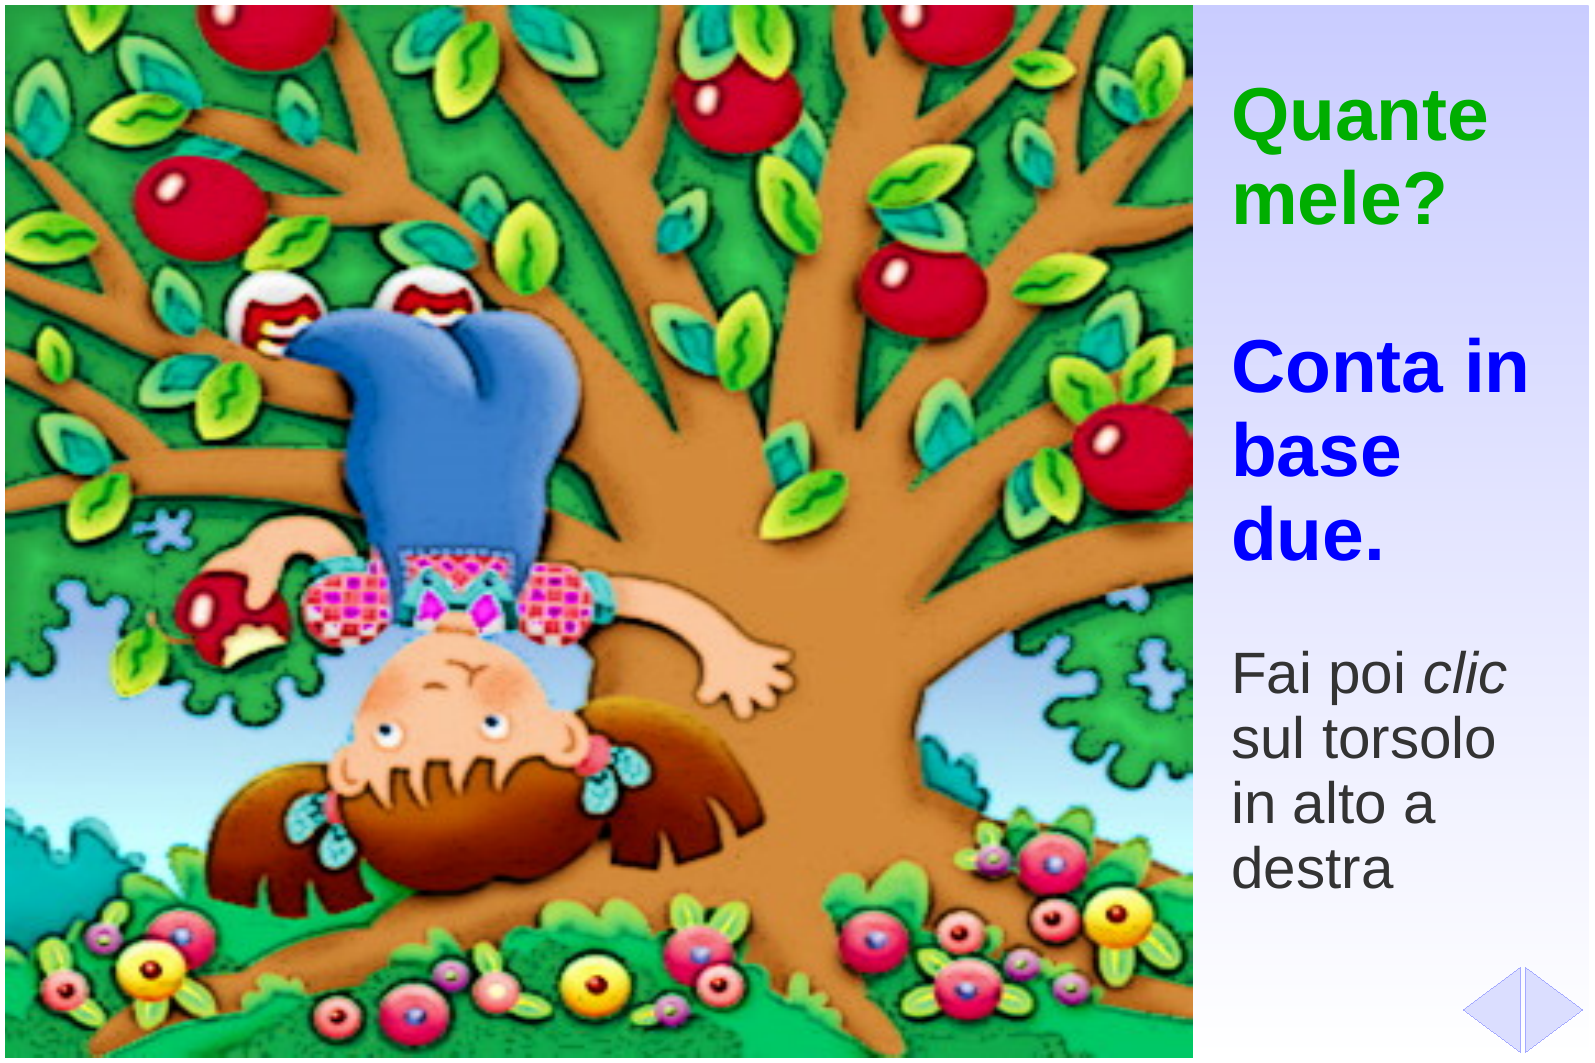

Quante mele?
Conta in base due.
Fai poi clic sul torsolo in alto a destra